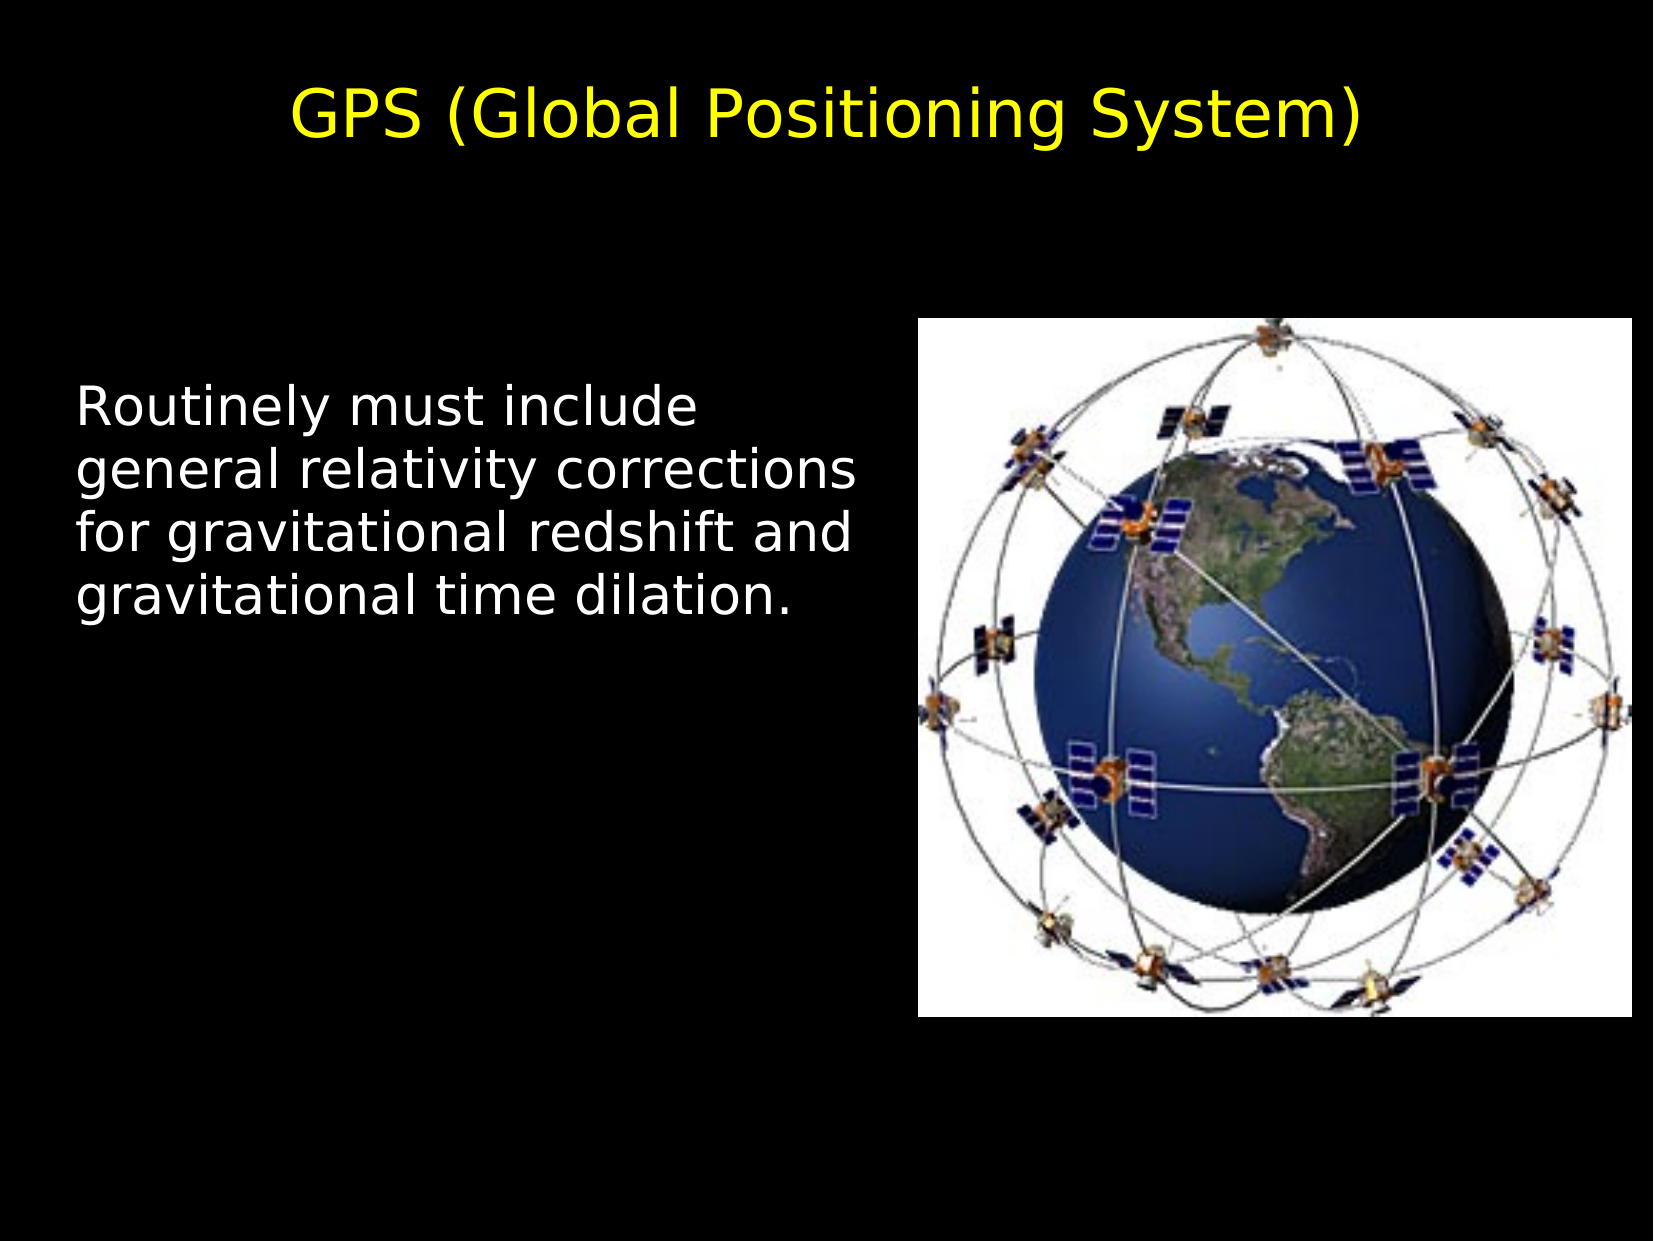

GPS (Global Positioning System)
Routinely must include general relativity corrections for gravitational redshift and gravitational time dilation.